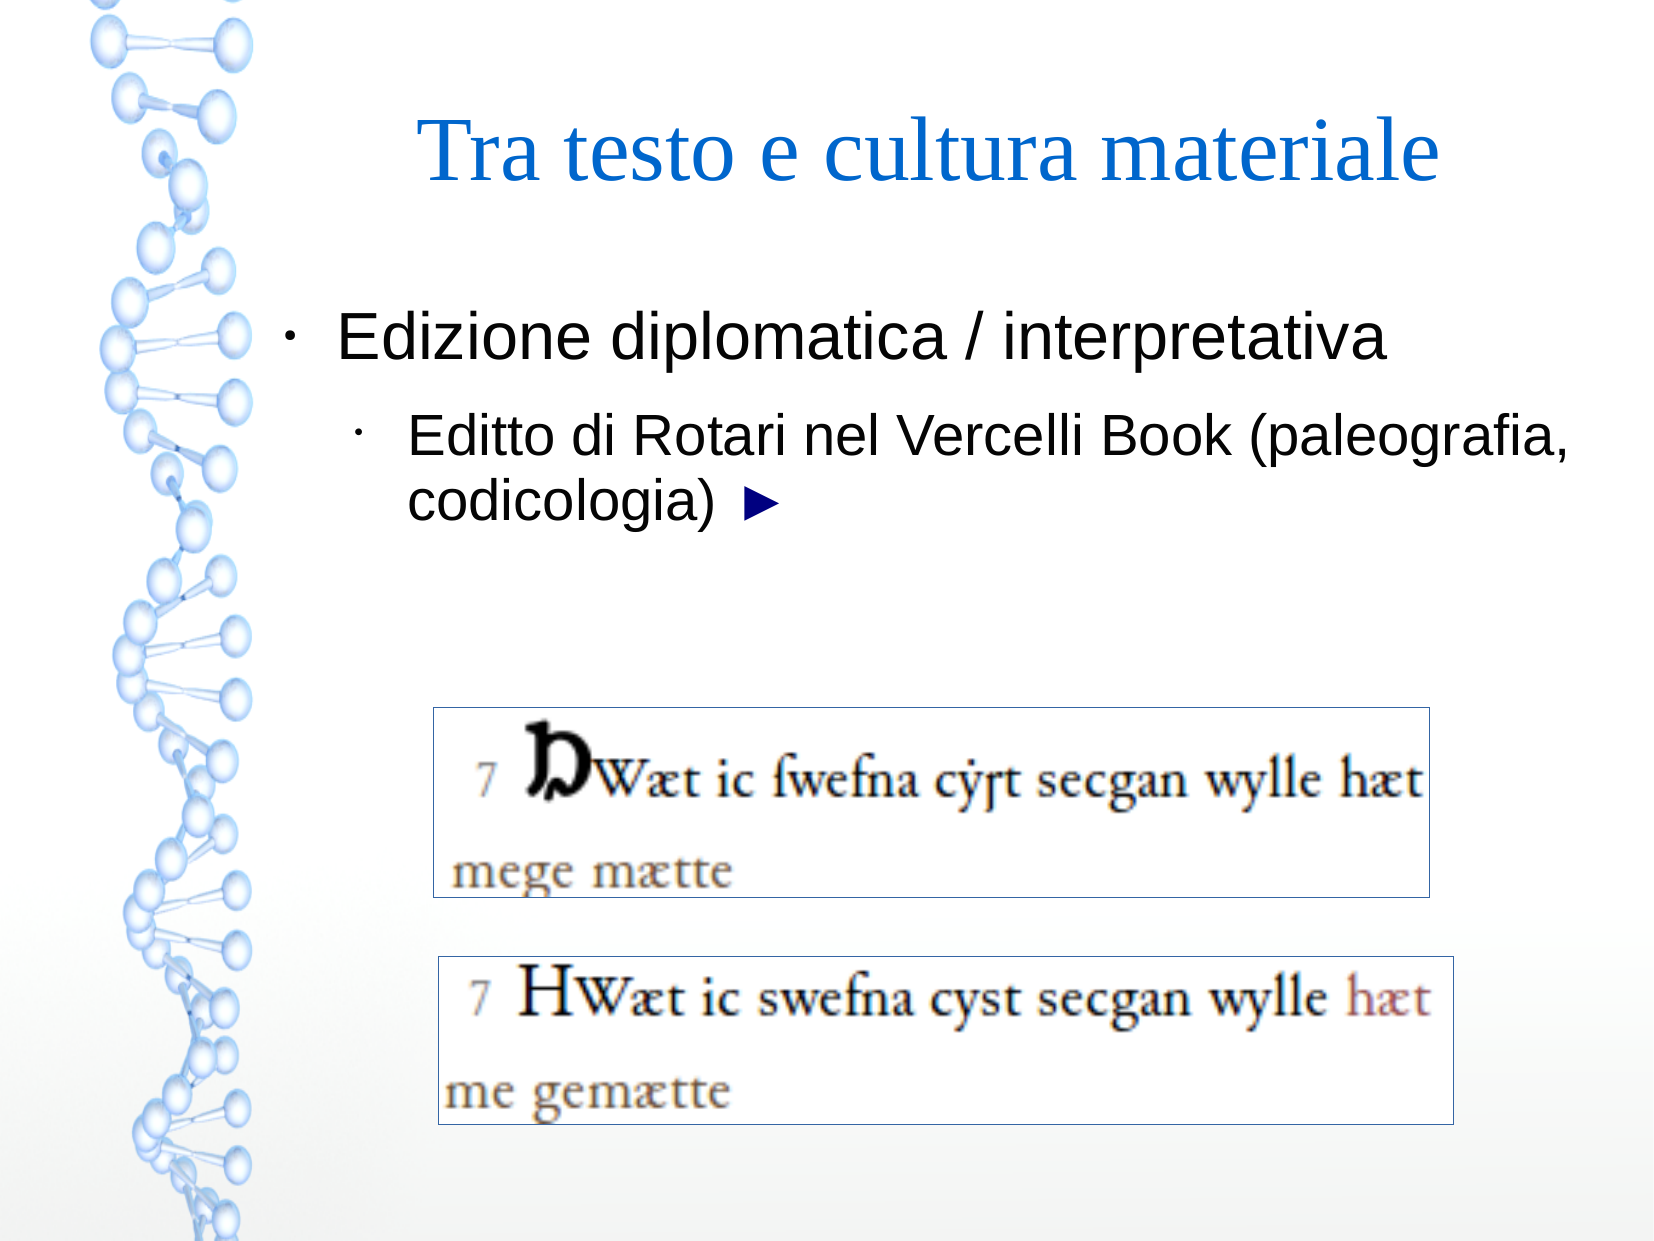

Tra testo e cultura materiale
# Edizione diplomatica / interpretativa
Editto di Rotari nel Vercelli Book (paleografia, codicologia) ►